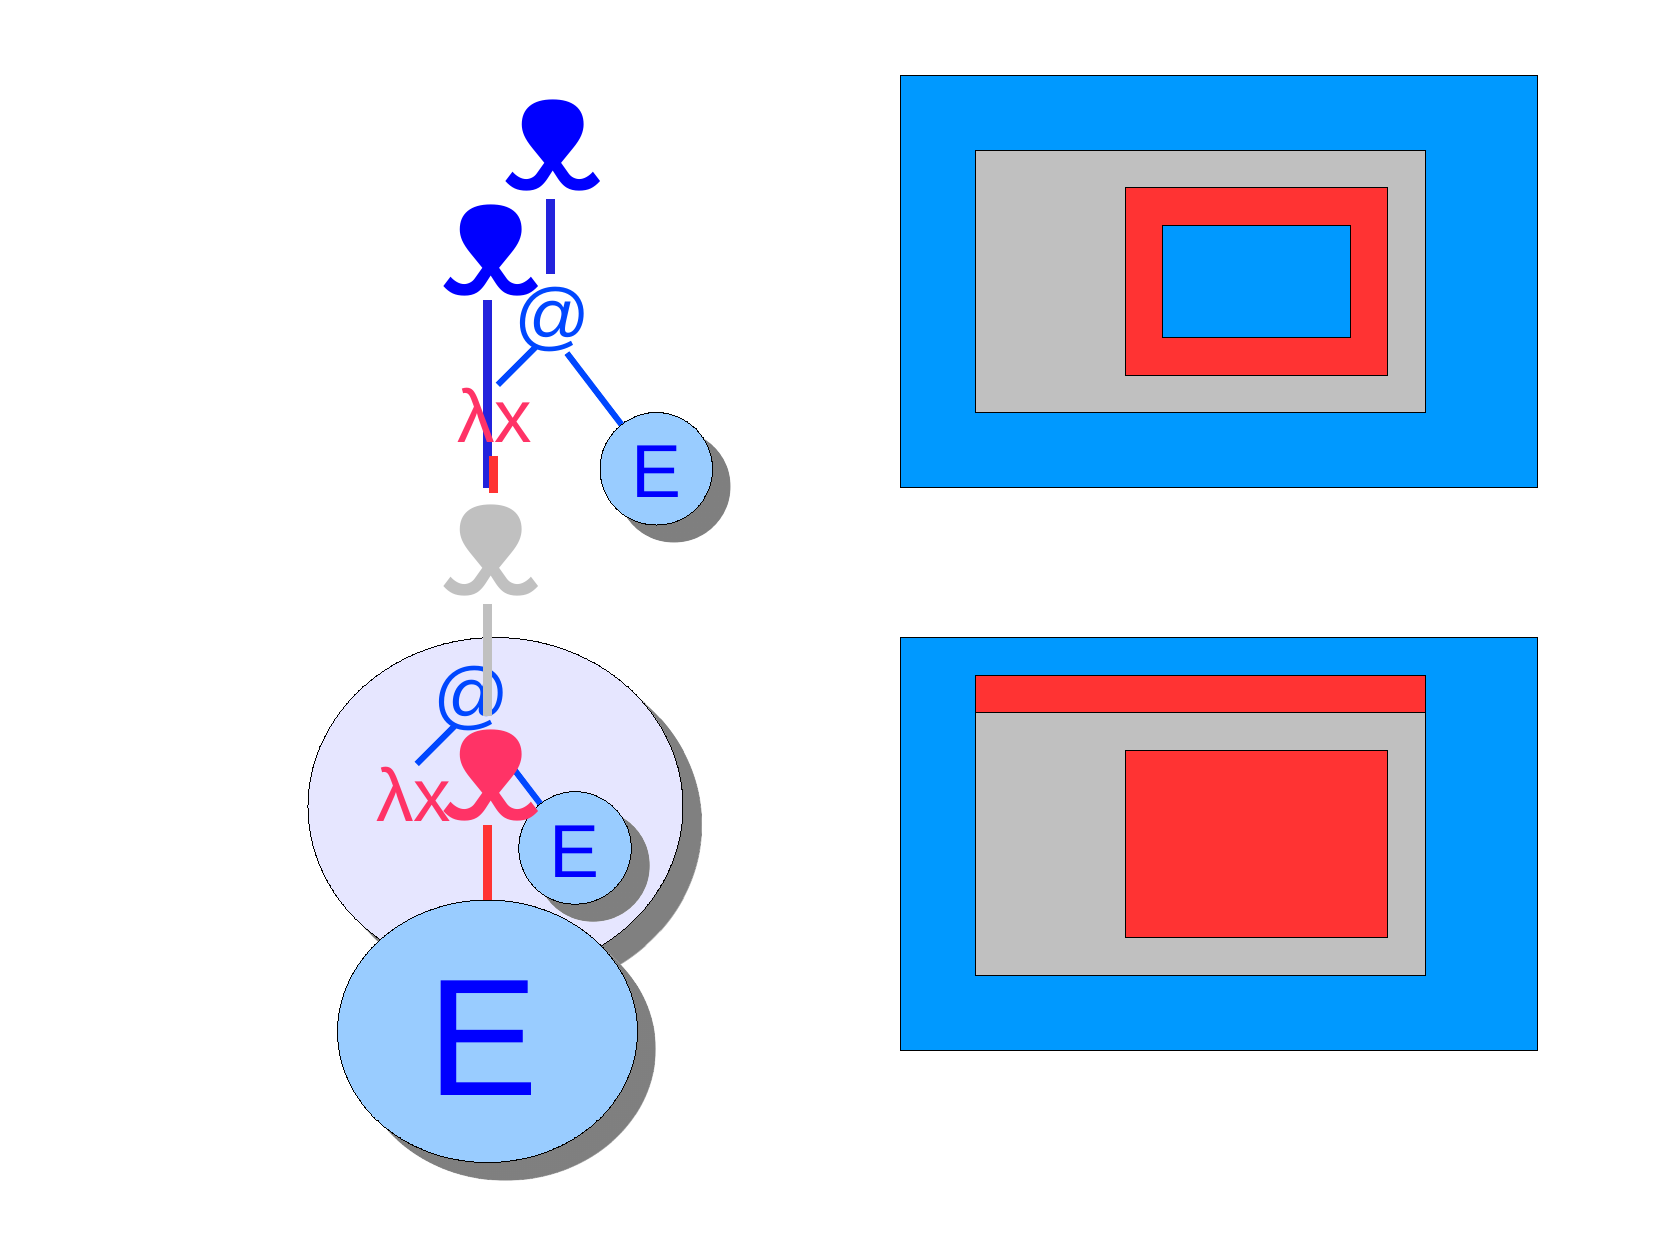

ᴥ
ᴥ
@
λx
E
ᴥ
@
λx
E
ᴥ
E
x